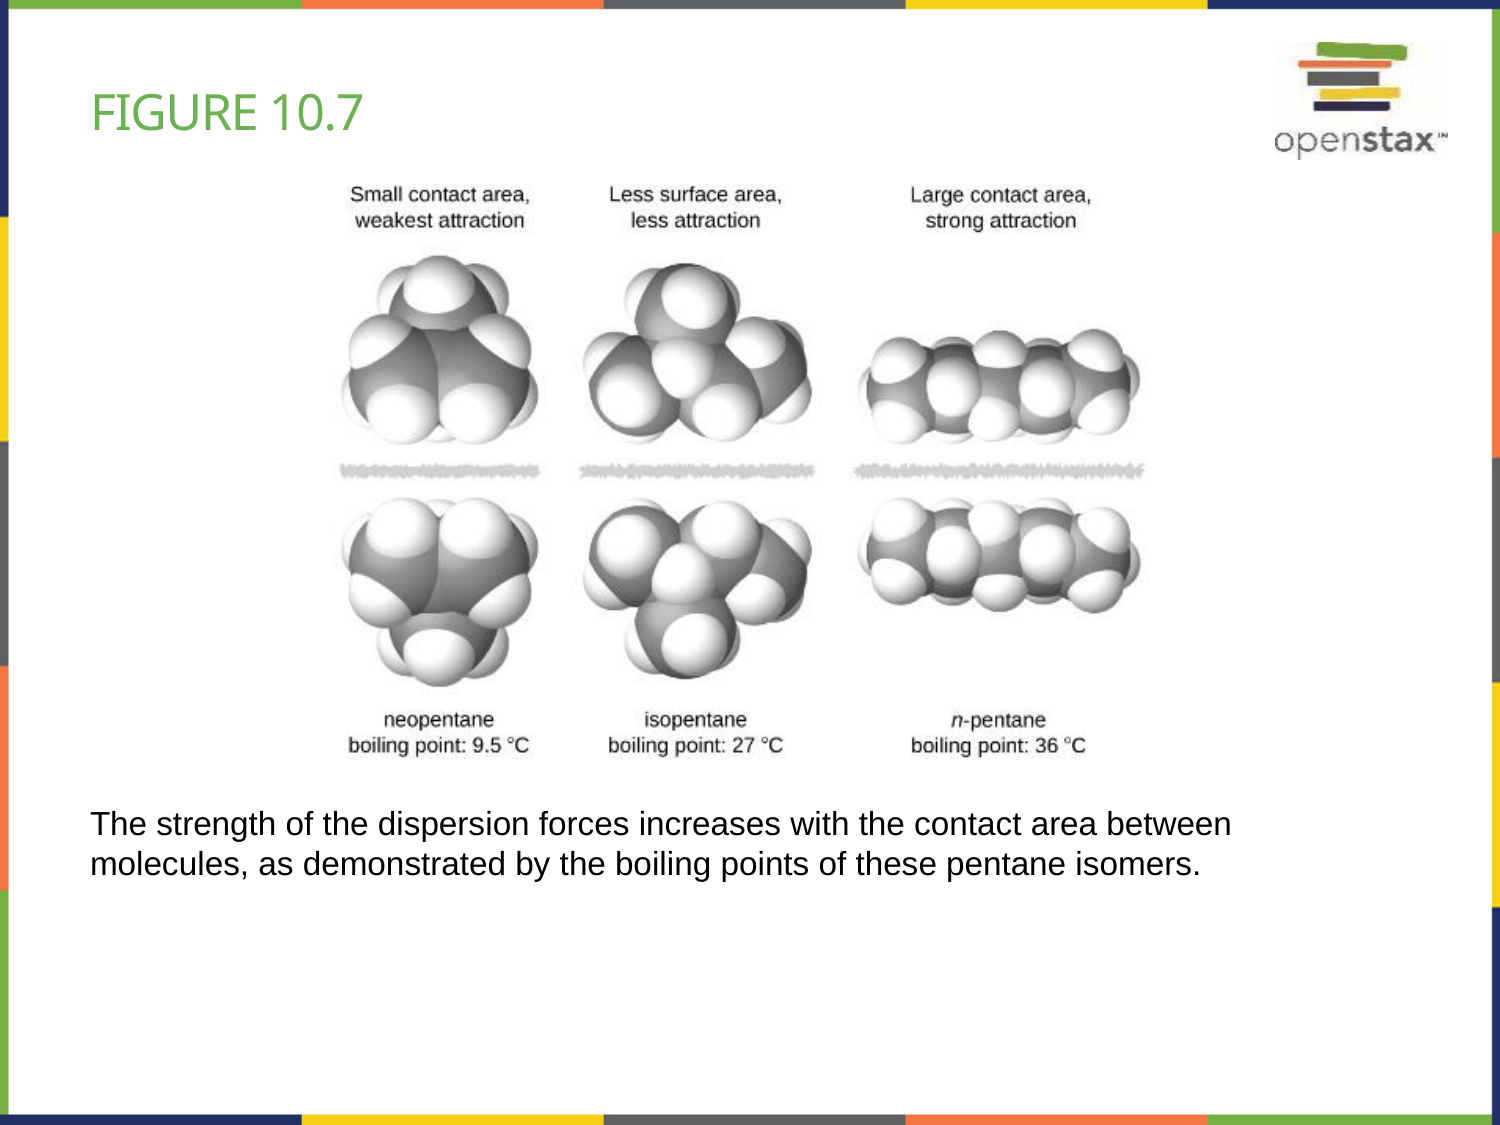

# Figure 10.7
The strength of the dispersion forces increases with the contact area between molecules, as demonstrated by the boiling points of these pentane isomers.